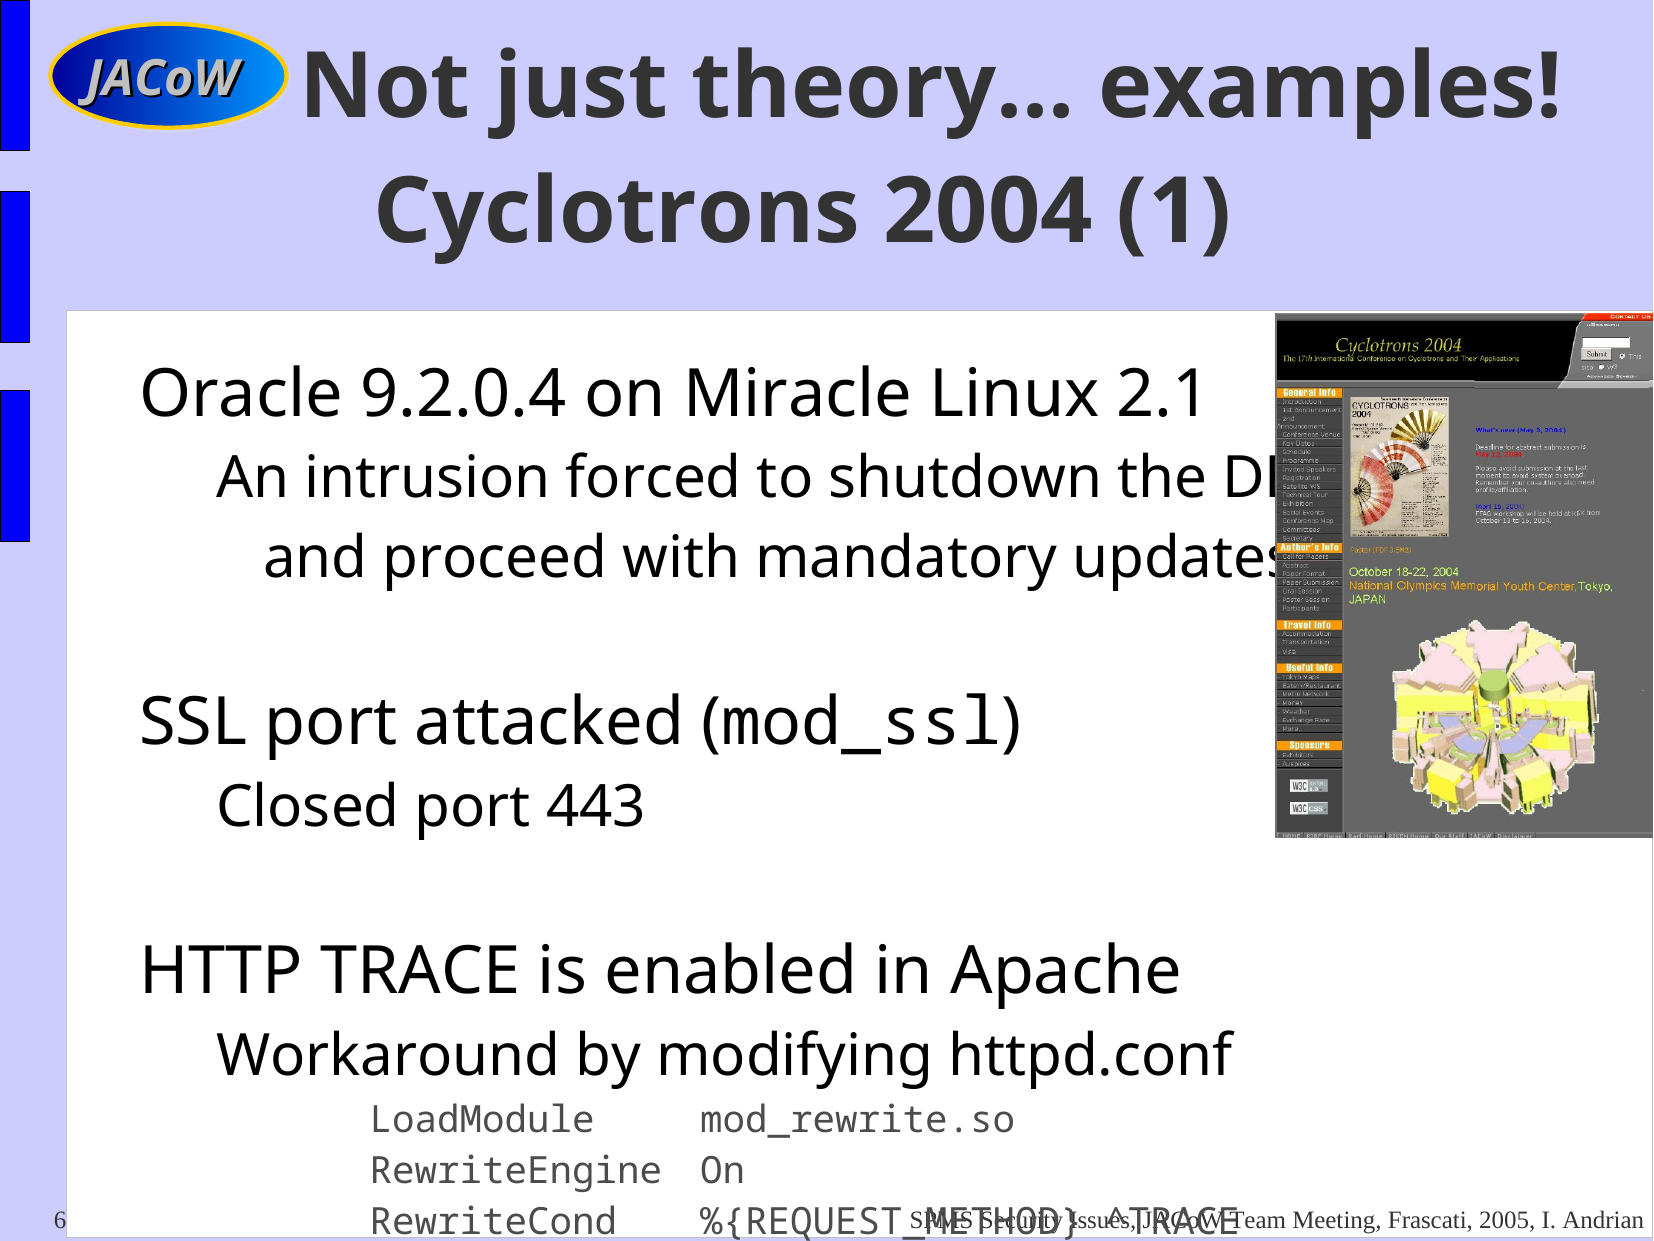

# Not just theory... examples! Cyclotrons 2004 (1)
Oracle 9.2.0.4 on Miracle Linux 2.1
An intrusion forced to shutdown the DB
and proceed with mandatory updates
SSL port attacked (mod_ssl)
Closed port 443
HTTP TRACE is enabled in Apache
Workaround by modifying httpd.conf
LoadModule 		mod_rewrite.so
RewriteEngine	On
RewriteCond		%{REQUEST_METHOD} ^TRACE
RewriteRule		.* -[F]
6
SPMS Security Issues, JACoW Team Meeting, Frascati, 2005, I. Andrian